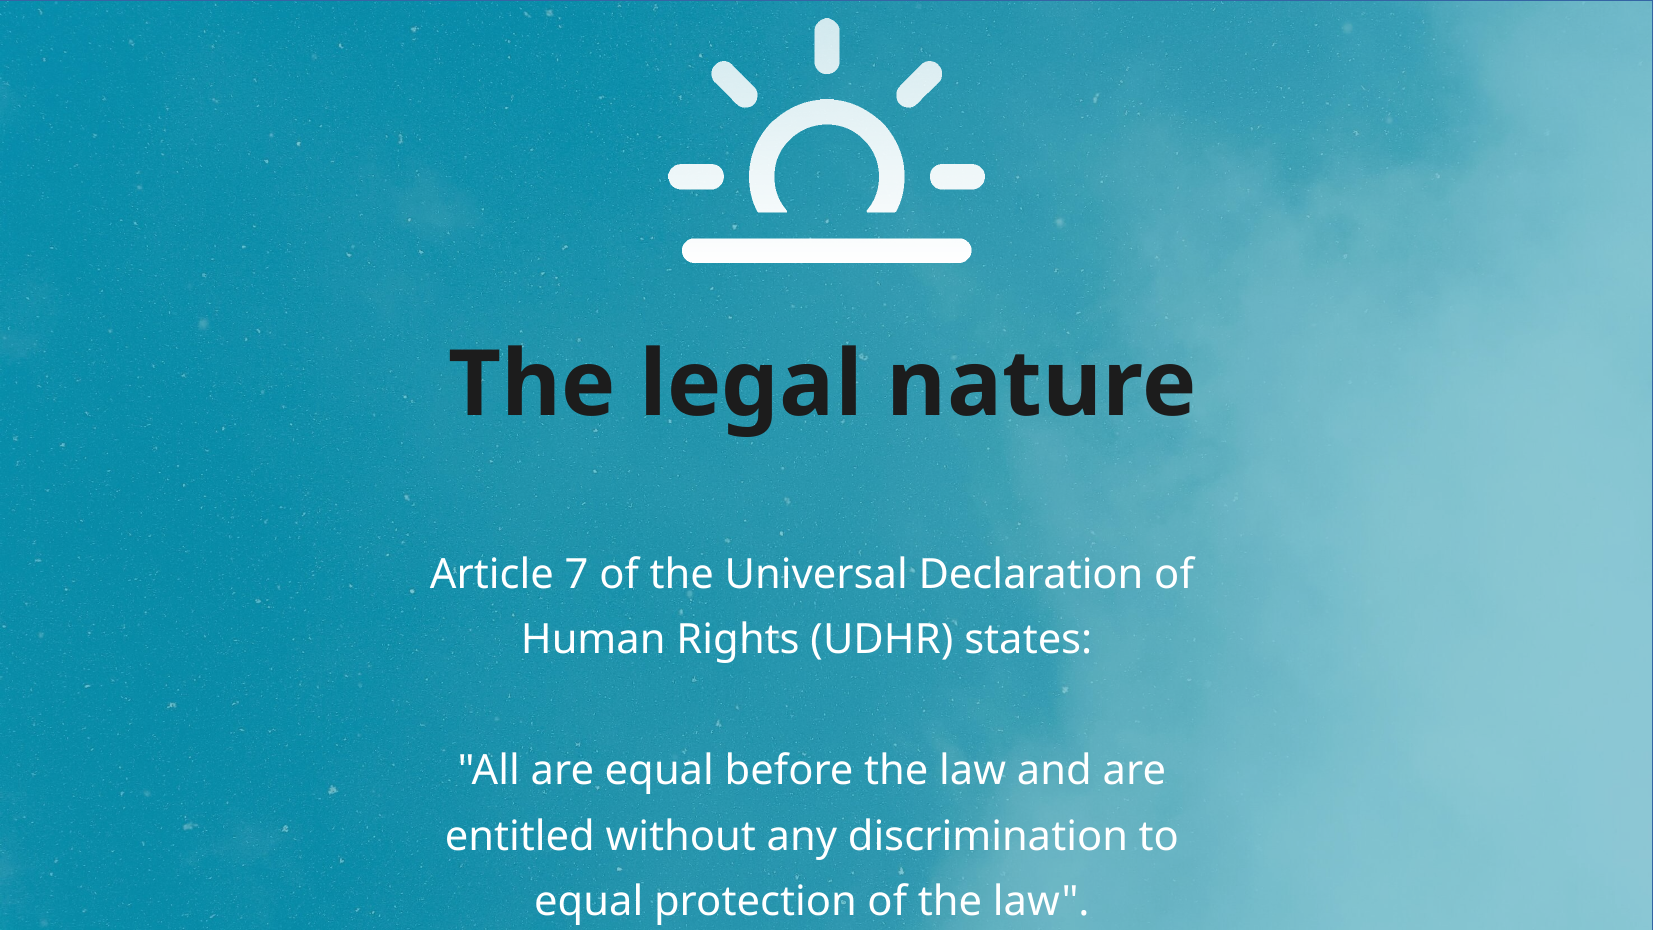

# The legal nature
Article 7 of the Universal Declaration of Human Rights (UDHR) states:
"All are equal before the law and are entitled without any discrimination to equal protection of the law".